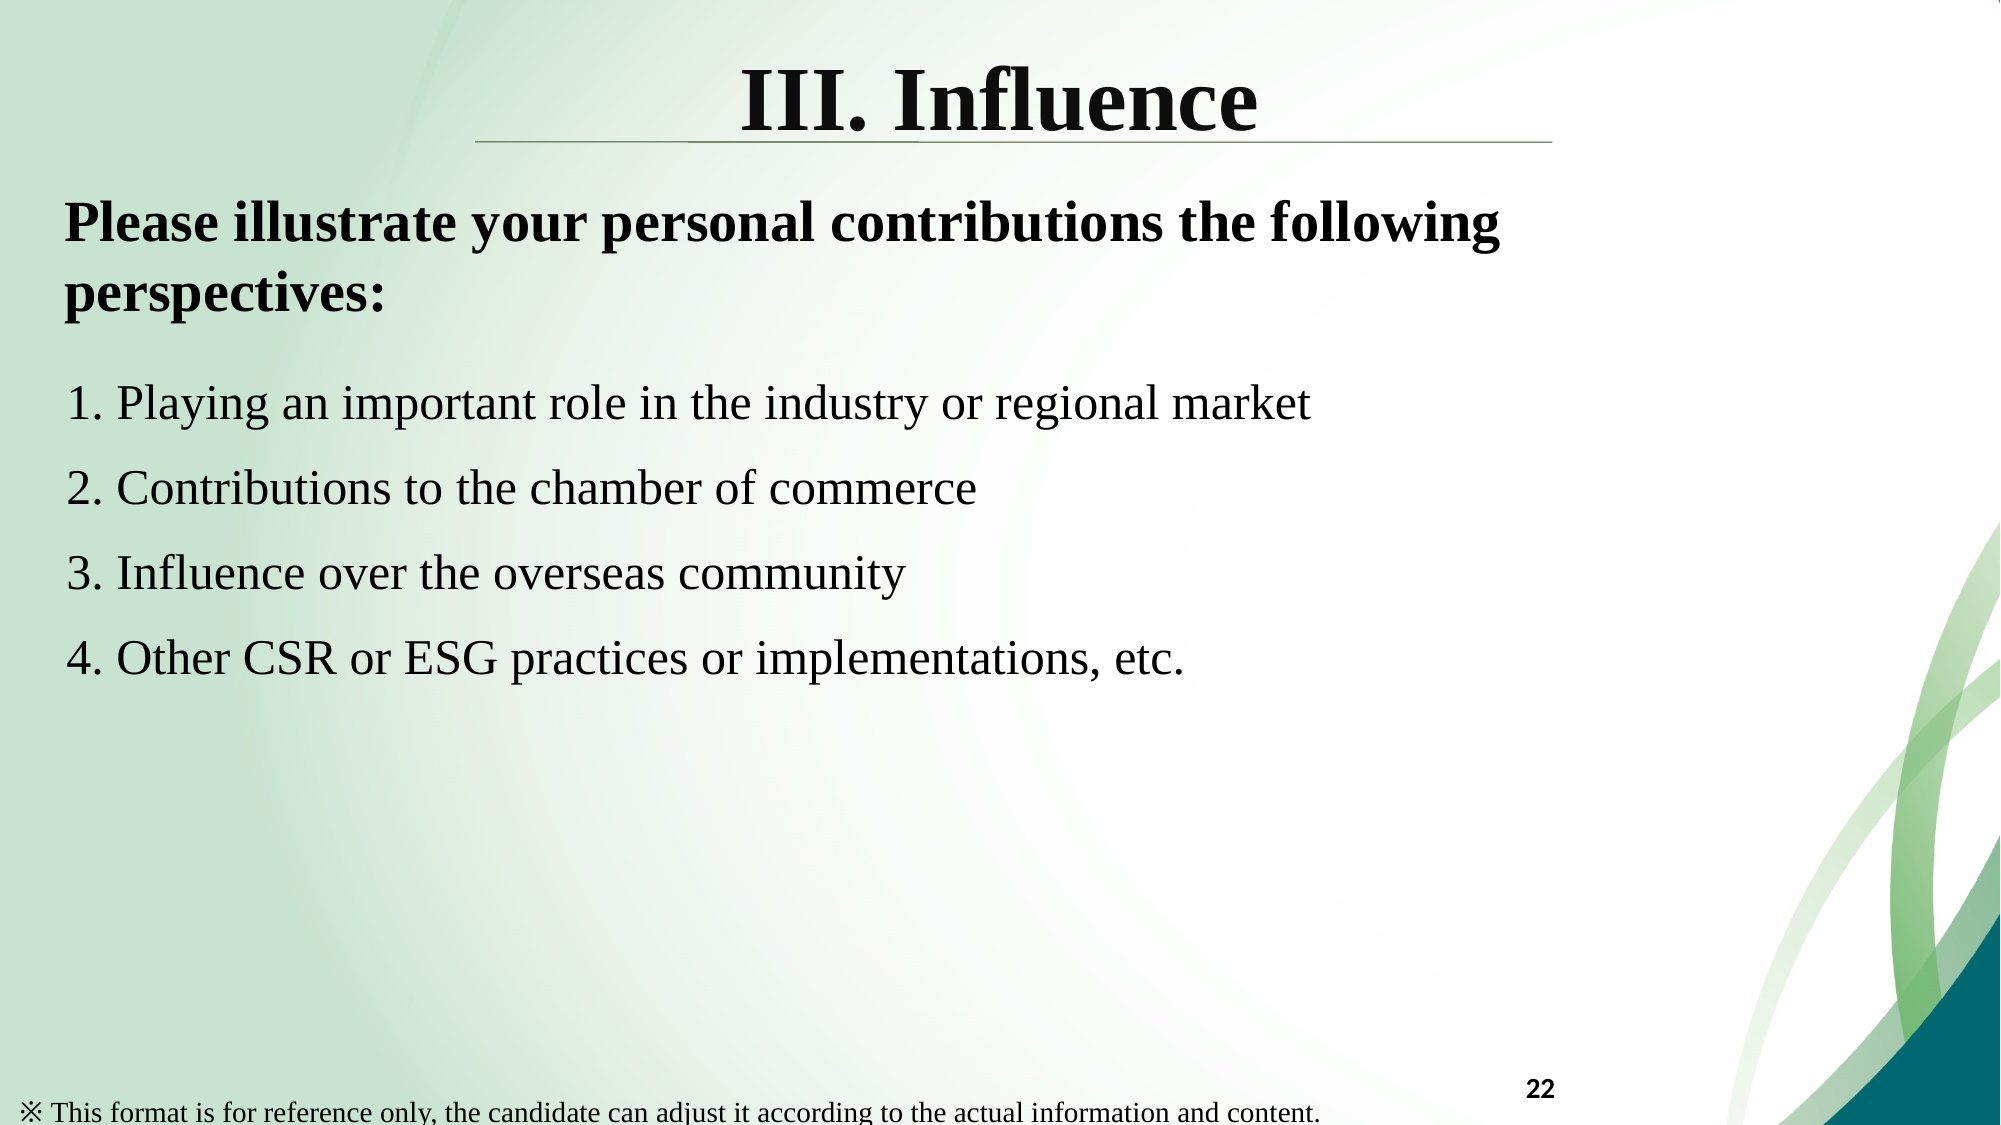

# III. Influence
Please illustrate your personal contributions the following perspectives:
1. Playing an important role in the industry or regional market
2. Contributions to the chamber of commerce
3. Influence over the overseas community
4. Other CSR or ESG practices or implementations, etc.
22
※ This format is for reference only, the candidate can adjust it according to the actual information and content.